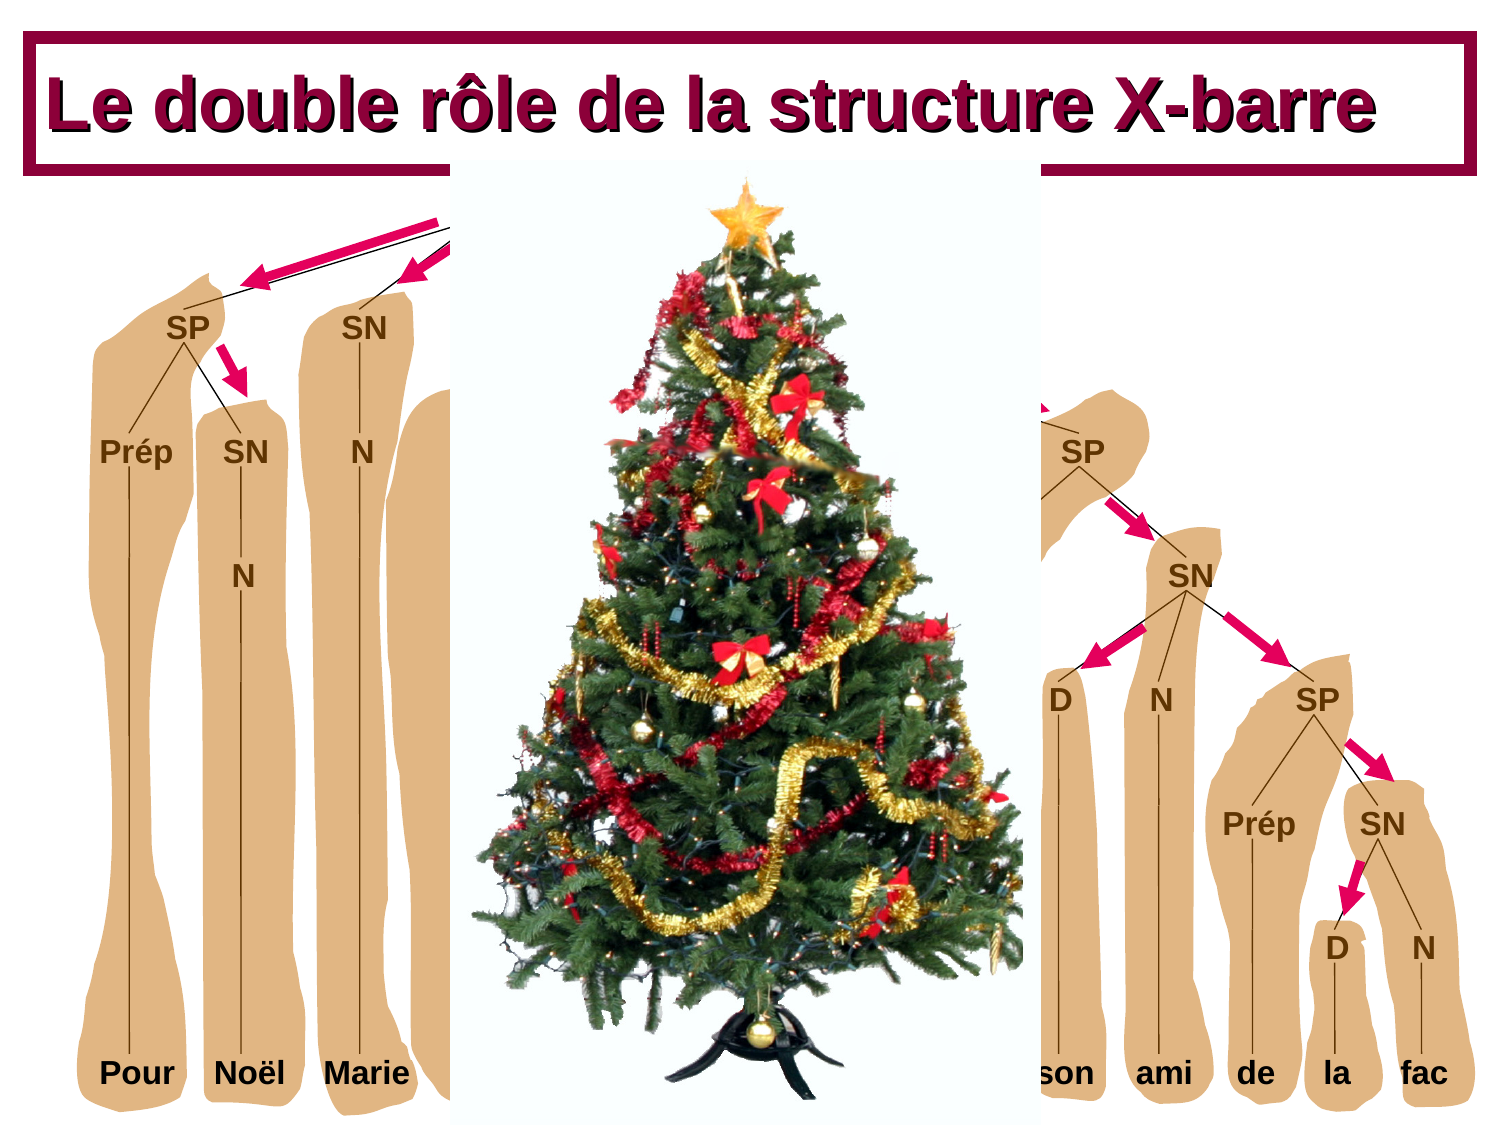

# Le double rôle de la structure X-barre
P
SP
SN
SV
Prép
SN
N
V
SN
SP
N
D
N
A
Prép
SN
D
N
SP
Prép
SN
D
N
Pour
Noël
Marie
offre
un
livre
merveilleux
à
son
ami
de
la
fac